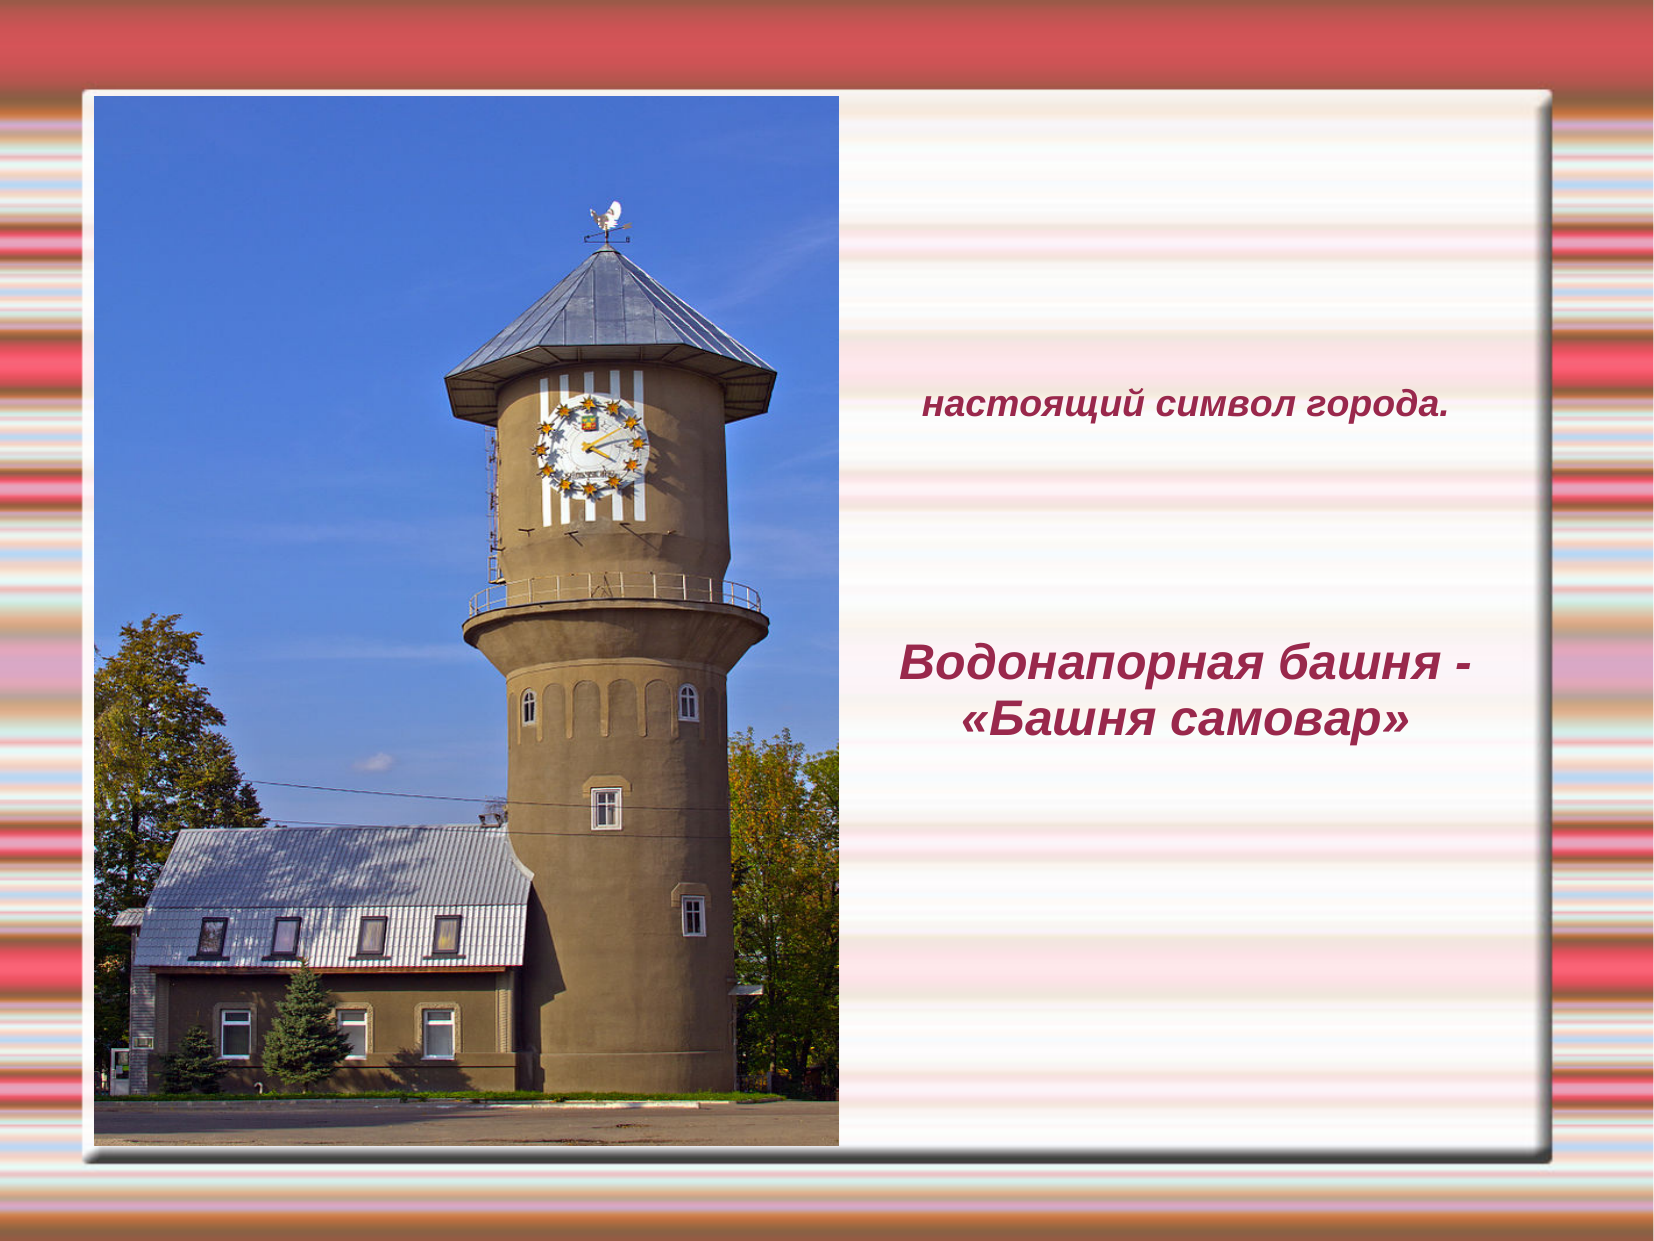

# настоящий символ города. Водонапорная башня - «Башня самовар»